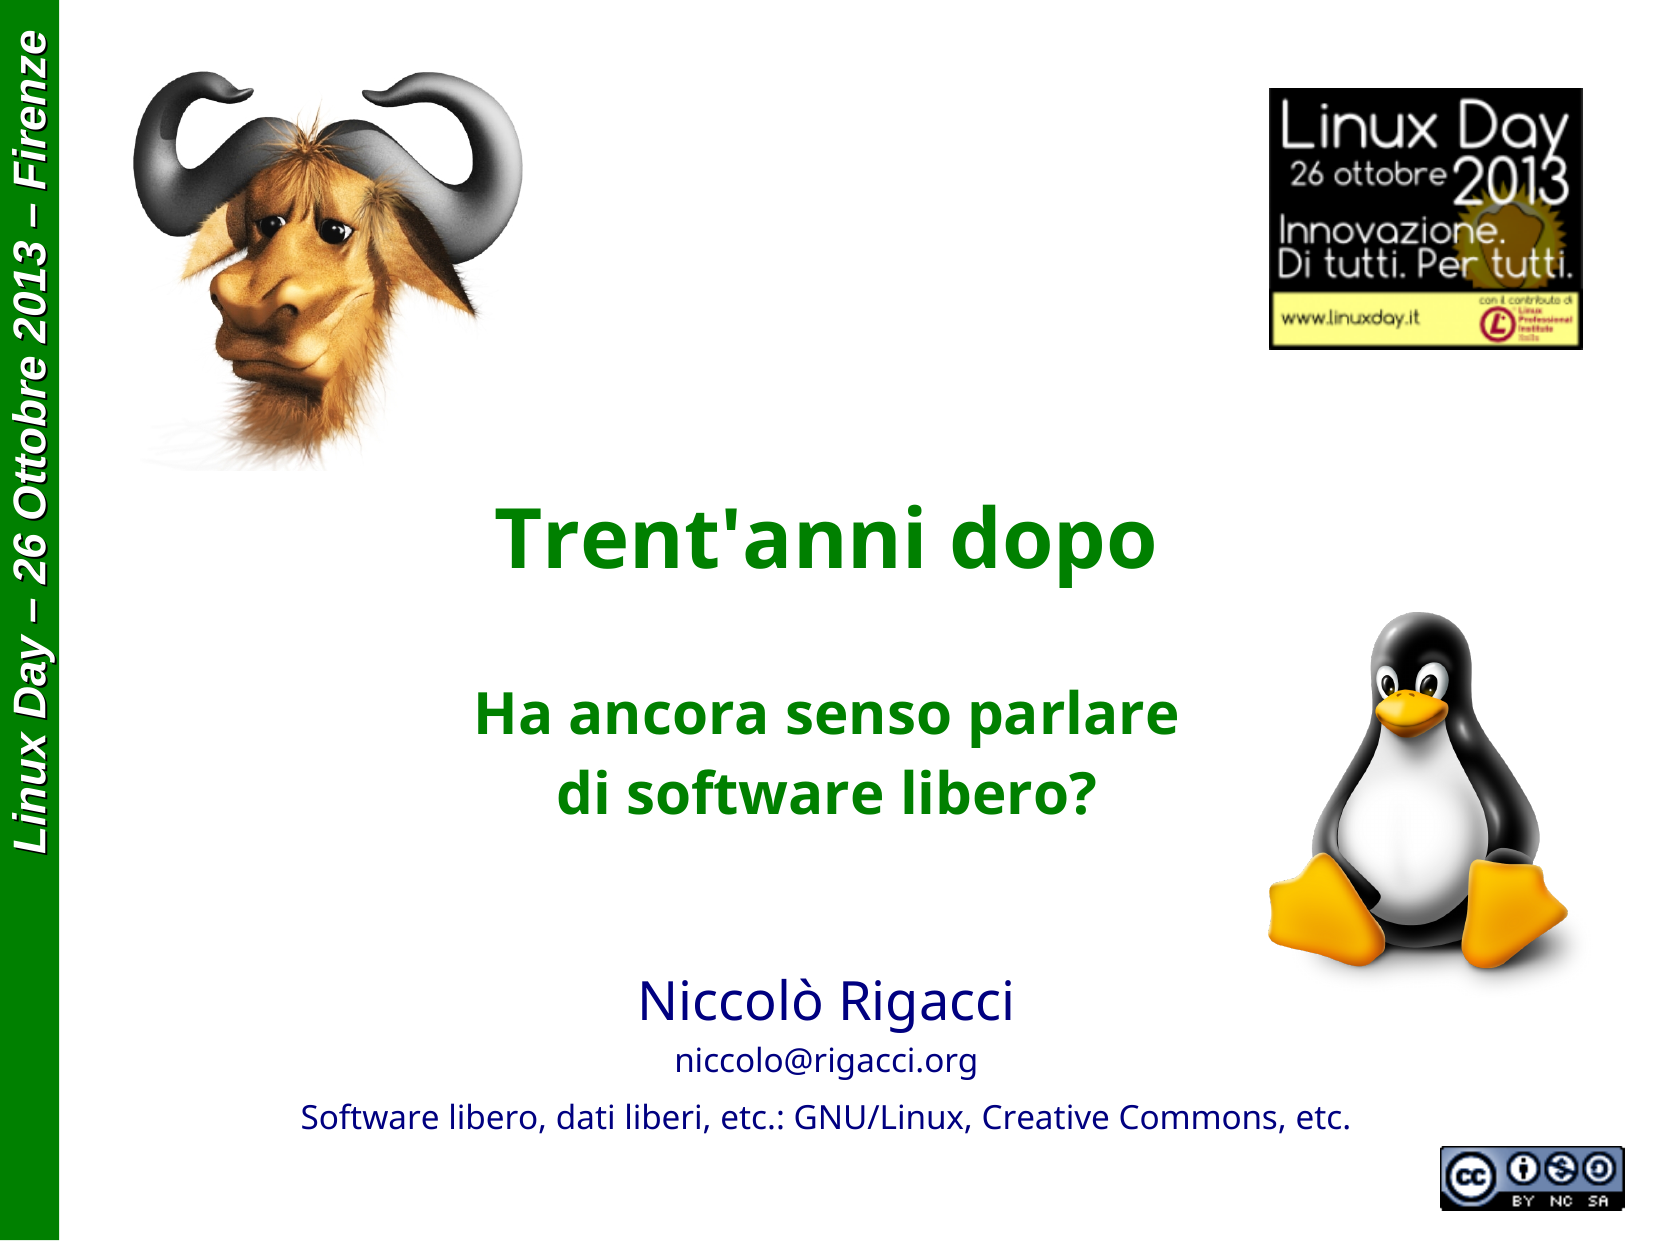

Trent'anni dopo
Ha ancora senso parlare
di software libero?
Niccolò Rigacci
niccolo@rigacci.org
Software libero, dati liberi, etc.: GNU/Linux, Creative Commons, etc.